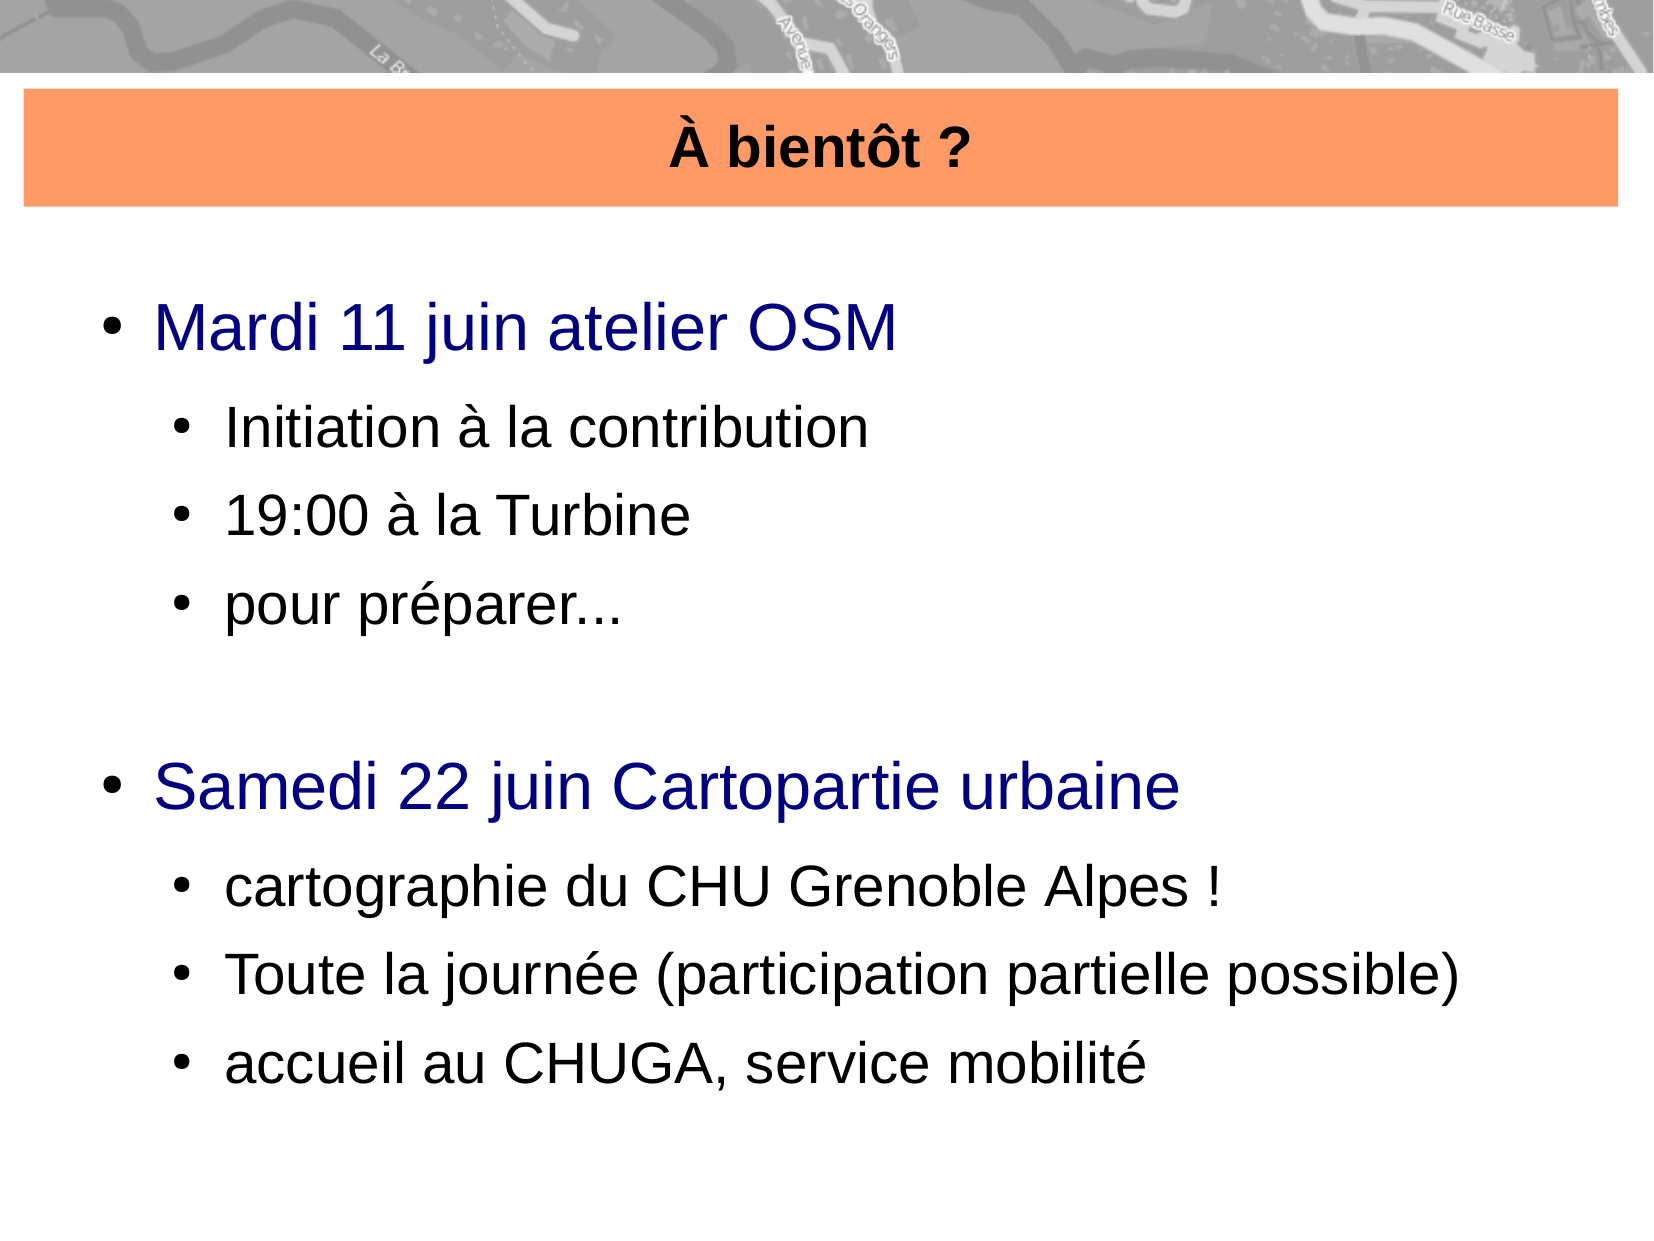

| | | | |
| --- | --- | --- | --- |
À bientôt ?
# Mardi 11 juin atelier OSM
Initiation à la contribution
19:00 à la Turbine
pour préparer...
Samedi 22 juin Cartopartie urbaine
cartographie du CHU Grenoble Alpes !
Toute la journée (participation partielle possible)
accueil au CHUGA, service mobilité